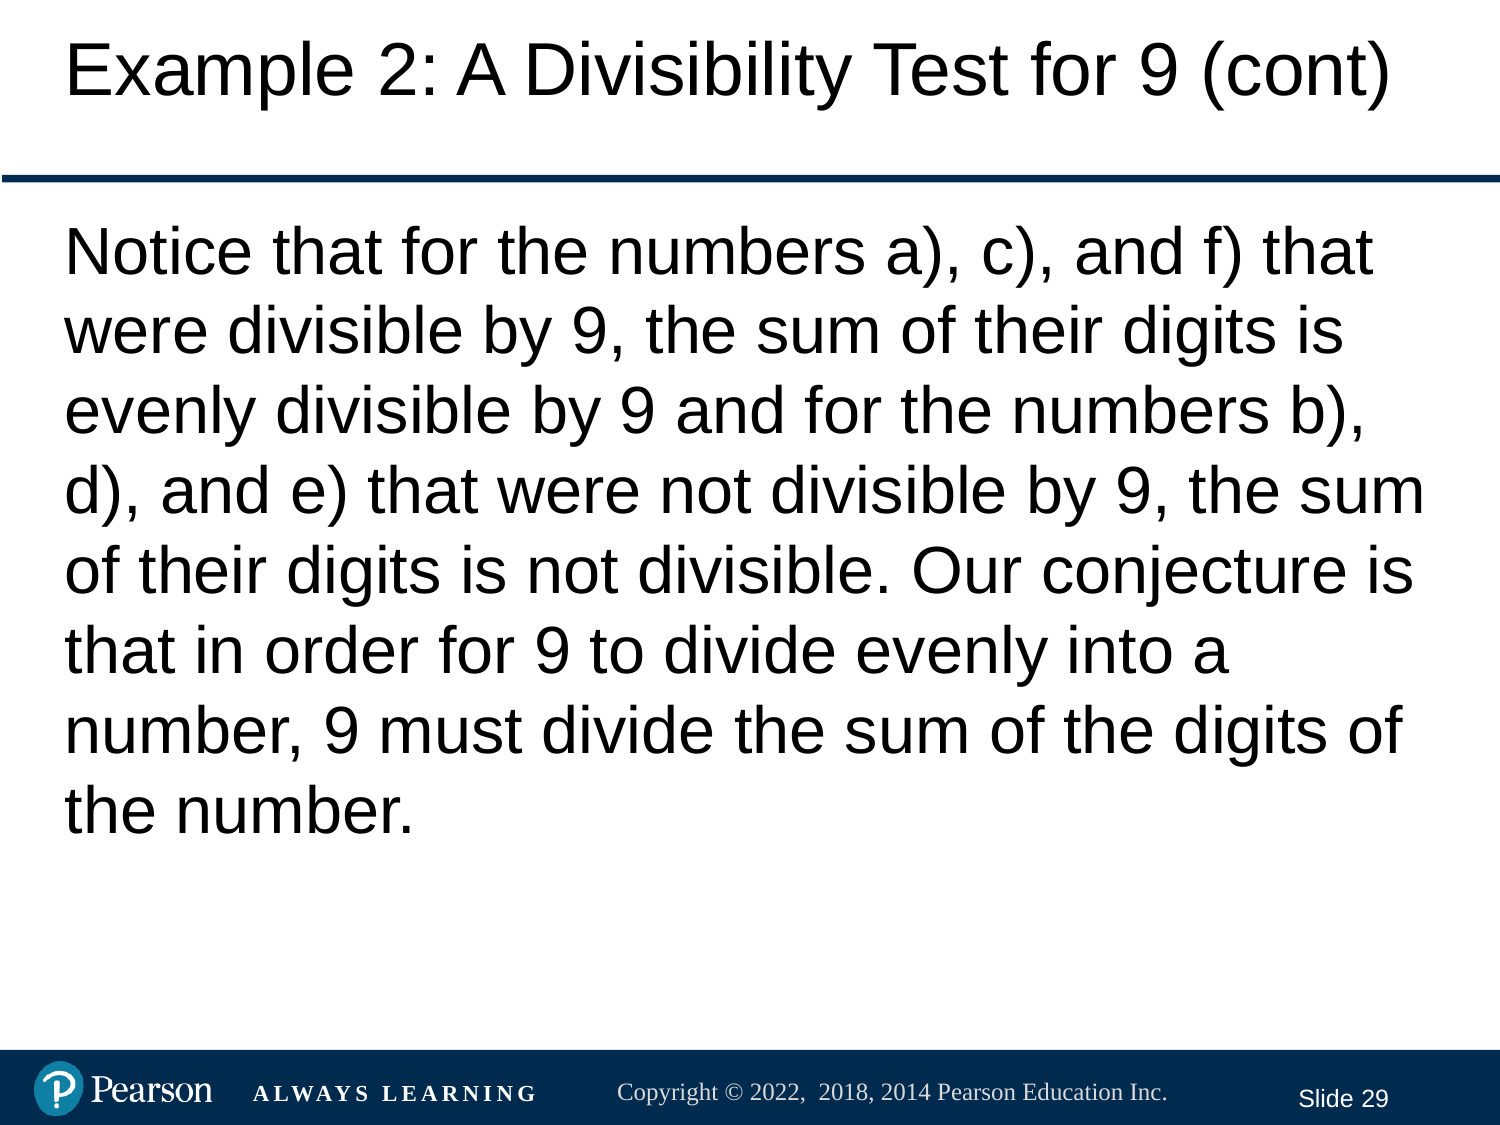

# Example 2: A Divisibility Test for 9 (cont)
Notice that for the numbers a), c), and f) that were divisible by 9, the sum of their digits is evenly divisible by 9 and for the numbers b), d), and e) that were not divisible by 9, the sum of their digits is not divisible. Our conjecture is that in order for 9 to divide evenly into a number, 9 must divide the sum of the digits of the number.